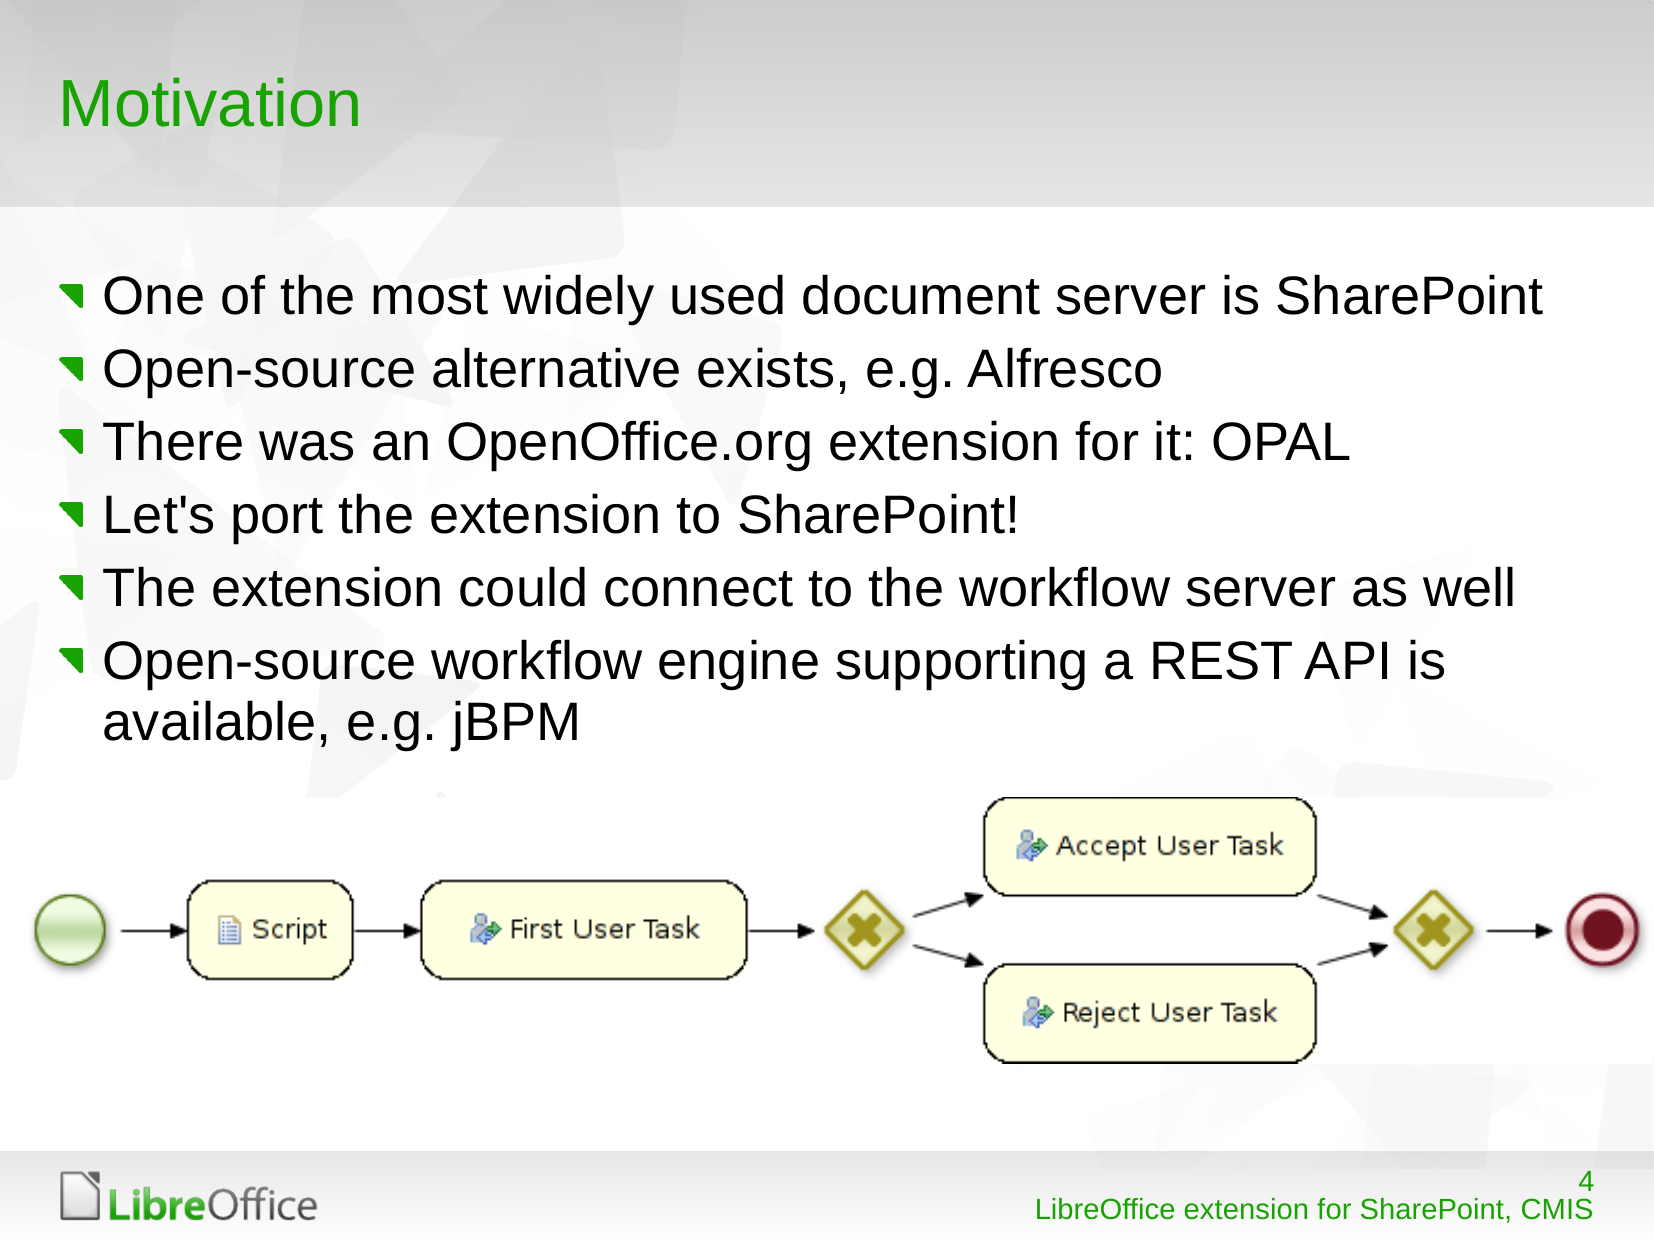

# Motivation
One of the most widely used document server is SharePoint
Open-source alternative exists, e.g. Alfresco
There was an OpenOffice.org extension for it: OPAL
Let's port the extension to SharePoint!
The extension could connect to the workflow server as well
Open-source workflow engine supporting a REST API is available, e.g. jBPM
4
LibreOffice extension for SharePoint, CMIS